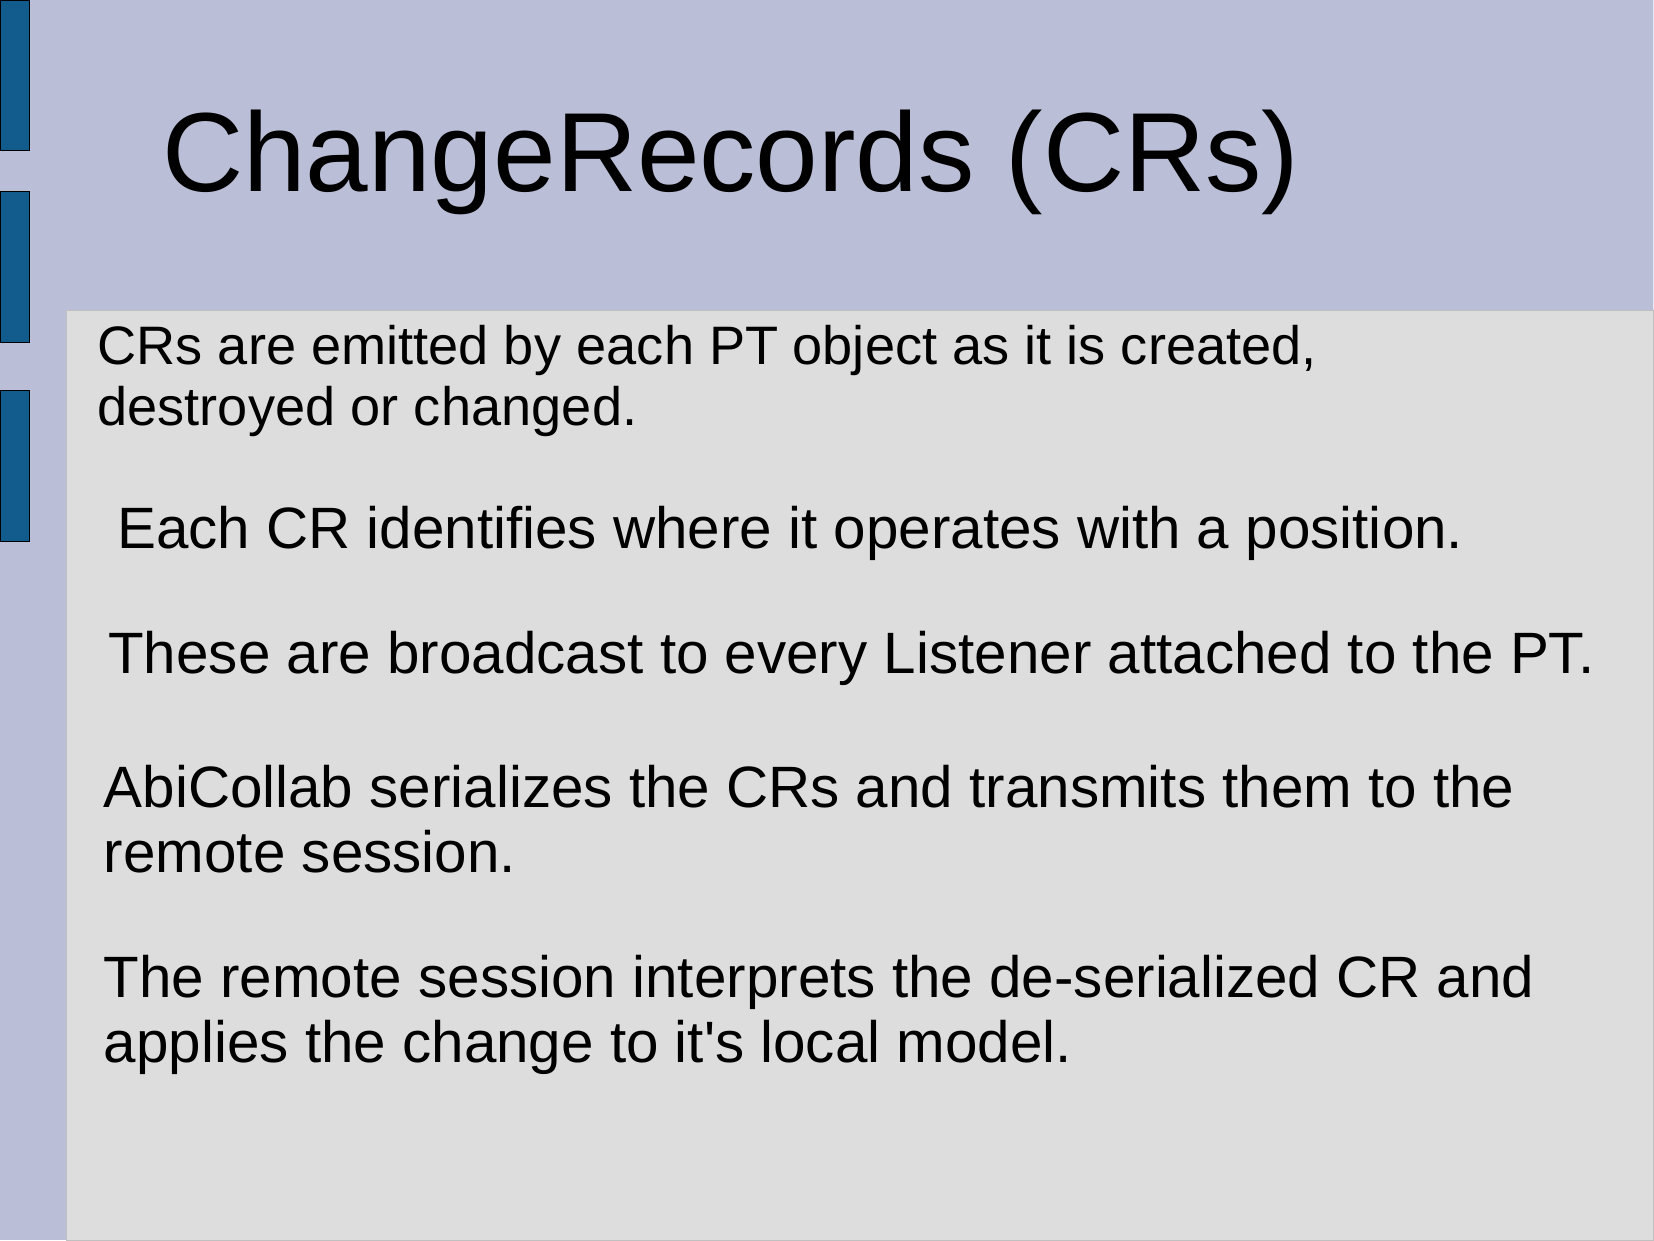

ChangeRecords (CRs)
CRs are emitted by each PT object as it is created, destroyed or changed.
Each CR identifies where it operates with a position.
These are broadcast to every Listener attached to the PT.
AbiCollab serializes the CRs and transmits them to the remote session.
The remote session interprets the de-serialized CR and applies the change to it's local model.